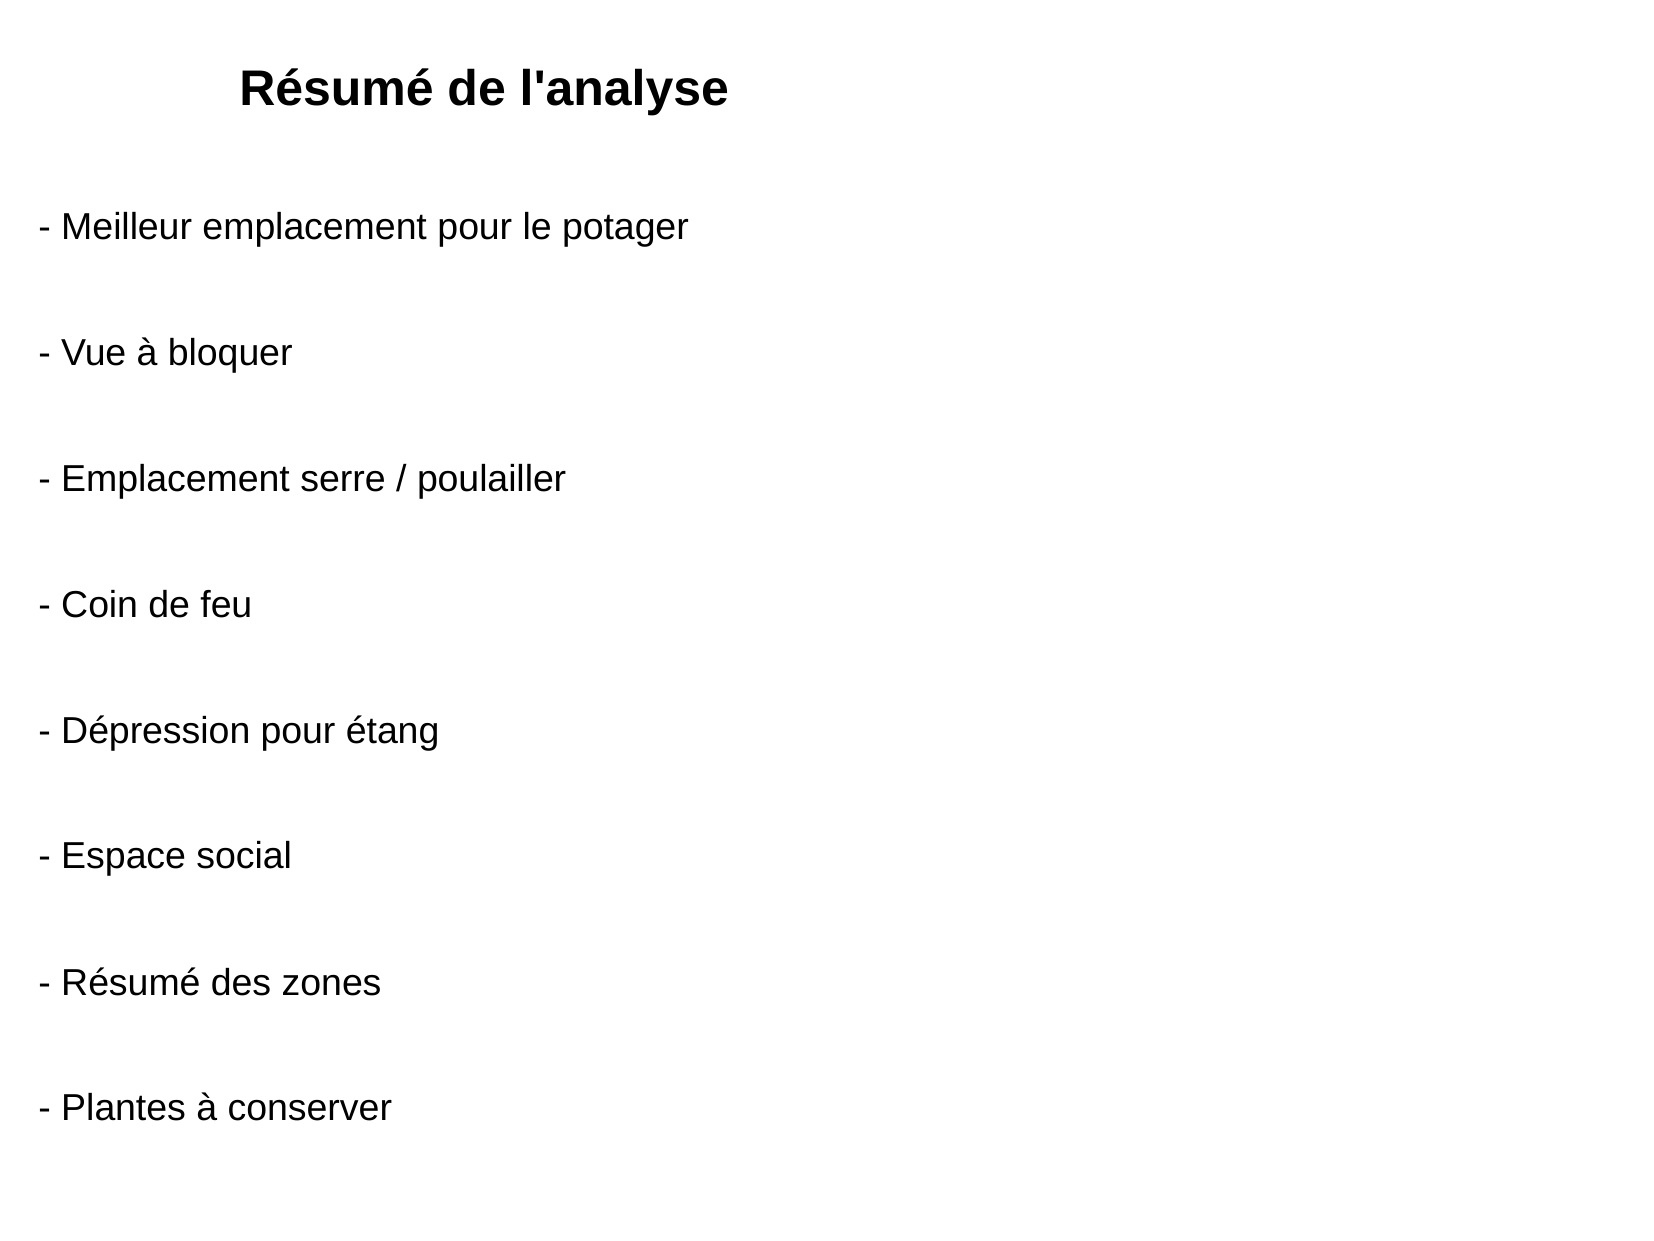

# Résumé de l'analyse
- Meilleur emplacement pour le potager
- Vue à bloquer
- Emplacement serre / poulailler
- Coin de feu
- Dépression pour étang
- Espace social
- Résumé des zones
- Plantes à conserver